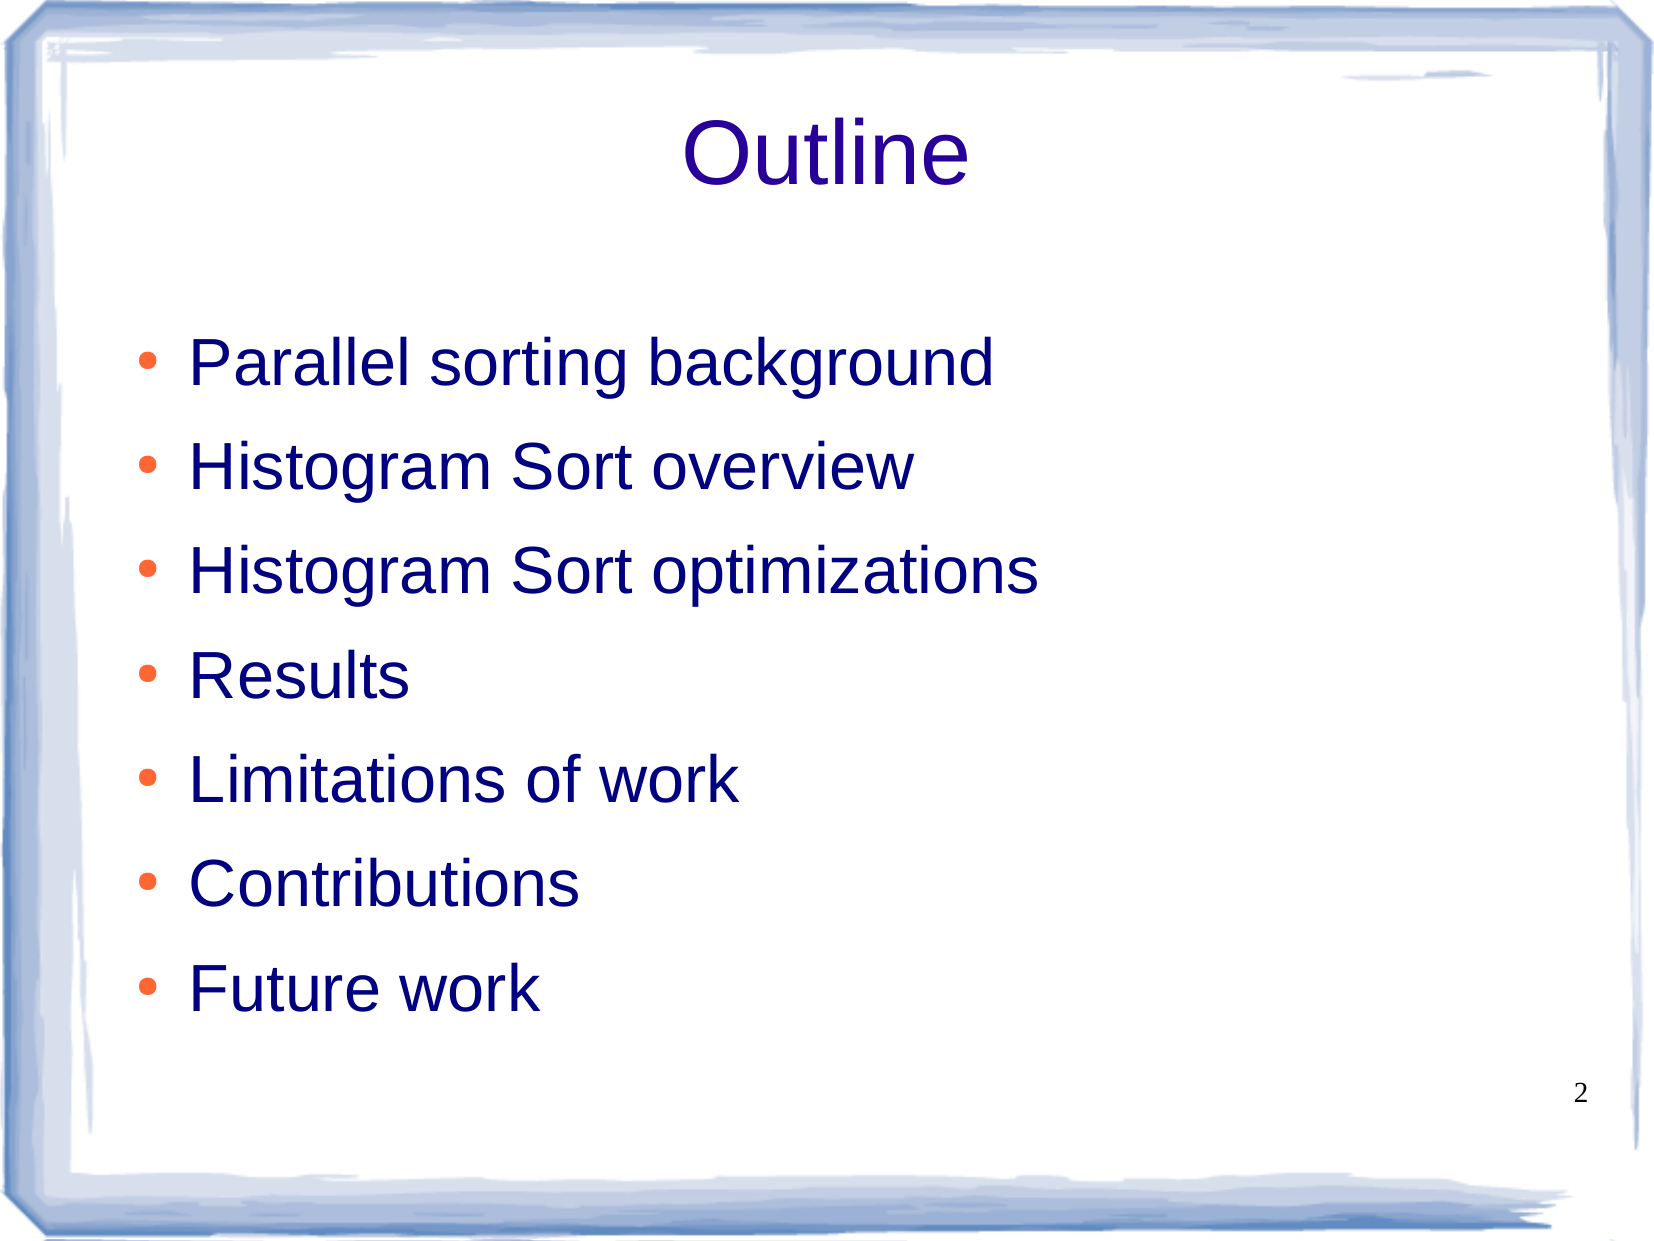

# Outline
Parallel sorting background
Histogram Sort overview
Histogram Sort optimizations
Results
Limitations of work
Contributions
Future work
2